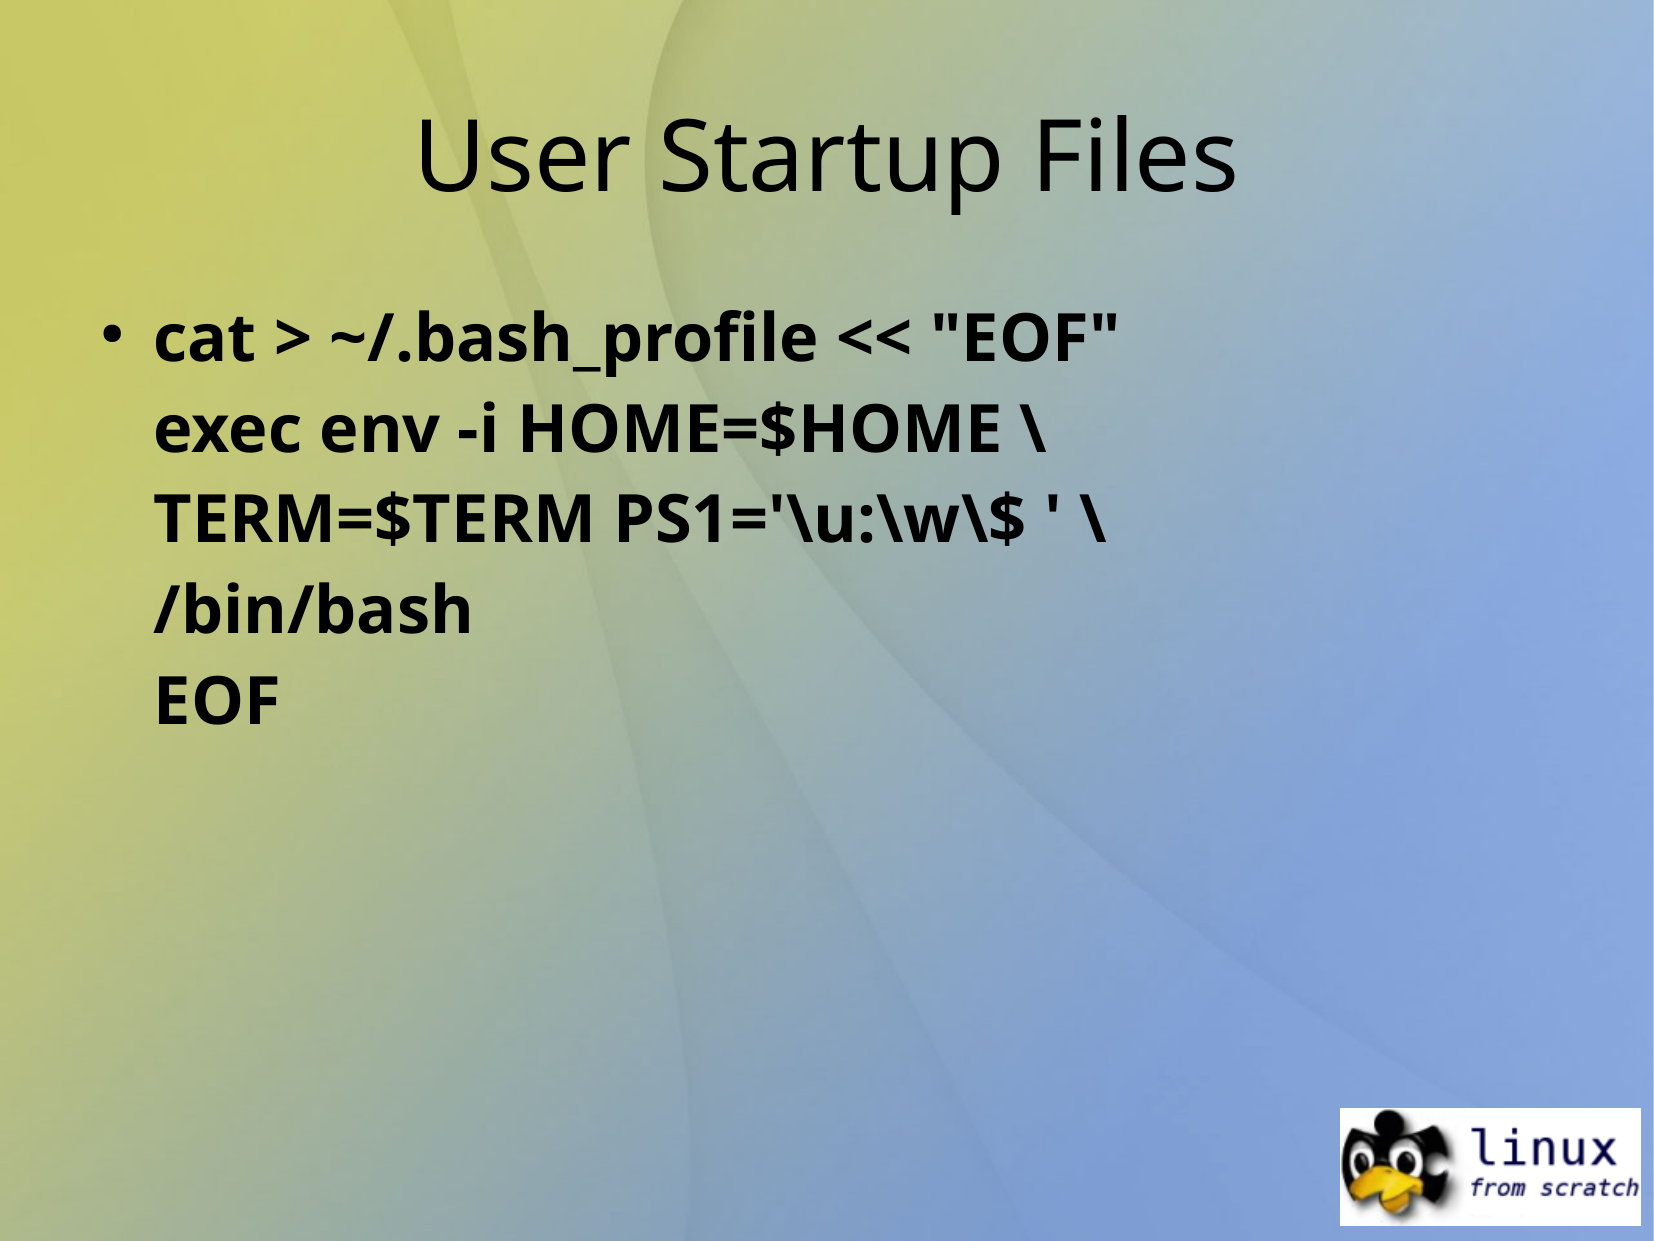

# User Startup Files
cat > ~/.bash_profile << "EOF"
exec env -i HOME=$HOME \
TERM=$TERM PS1='\u:\w\$ ' \
/bin/bash
EOF